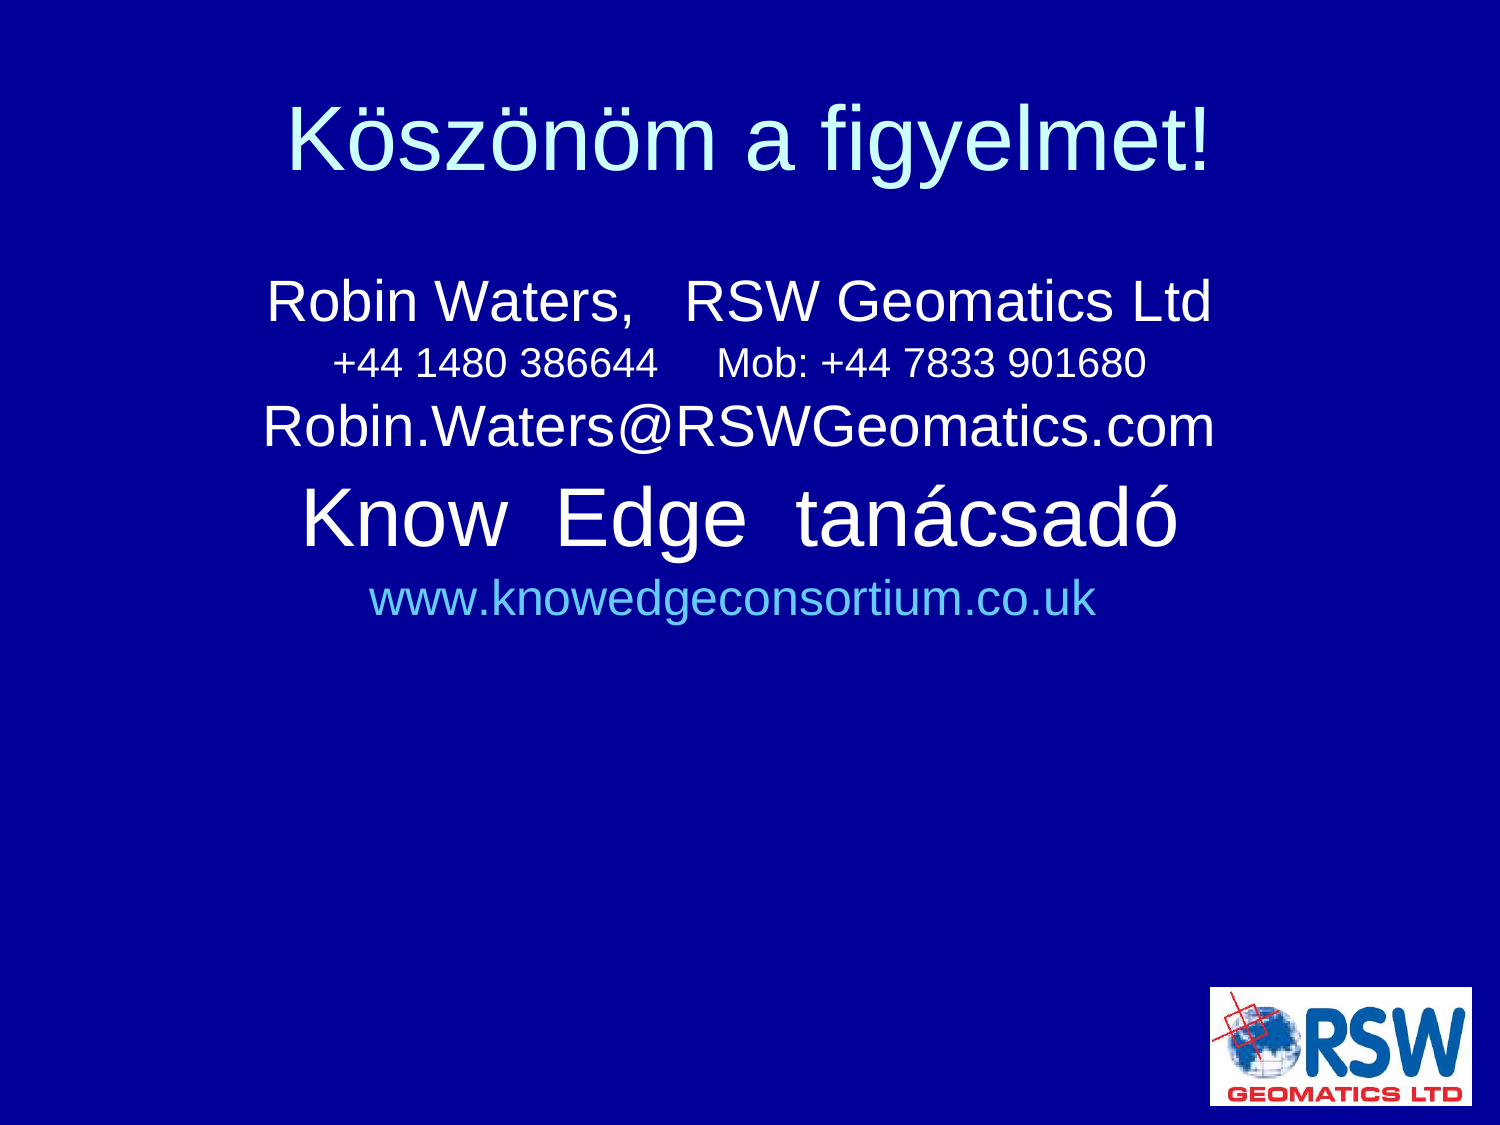

# Köszönöm a figyelmet!
Robin Waters,   RSW Geomatics Ltd
+44 1480 386644     Mob: +44 7833 901680
Robin.Waters@RSWGeomatics.com
Know  Edge  tanácsadó
www.knowedgeconsortium.co.uk